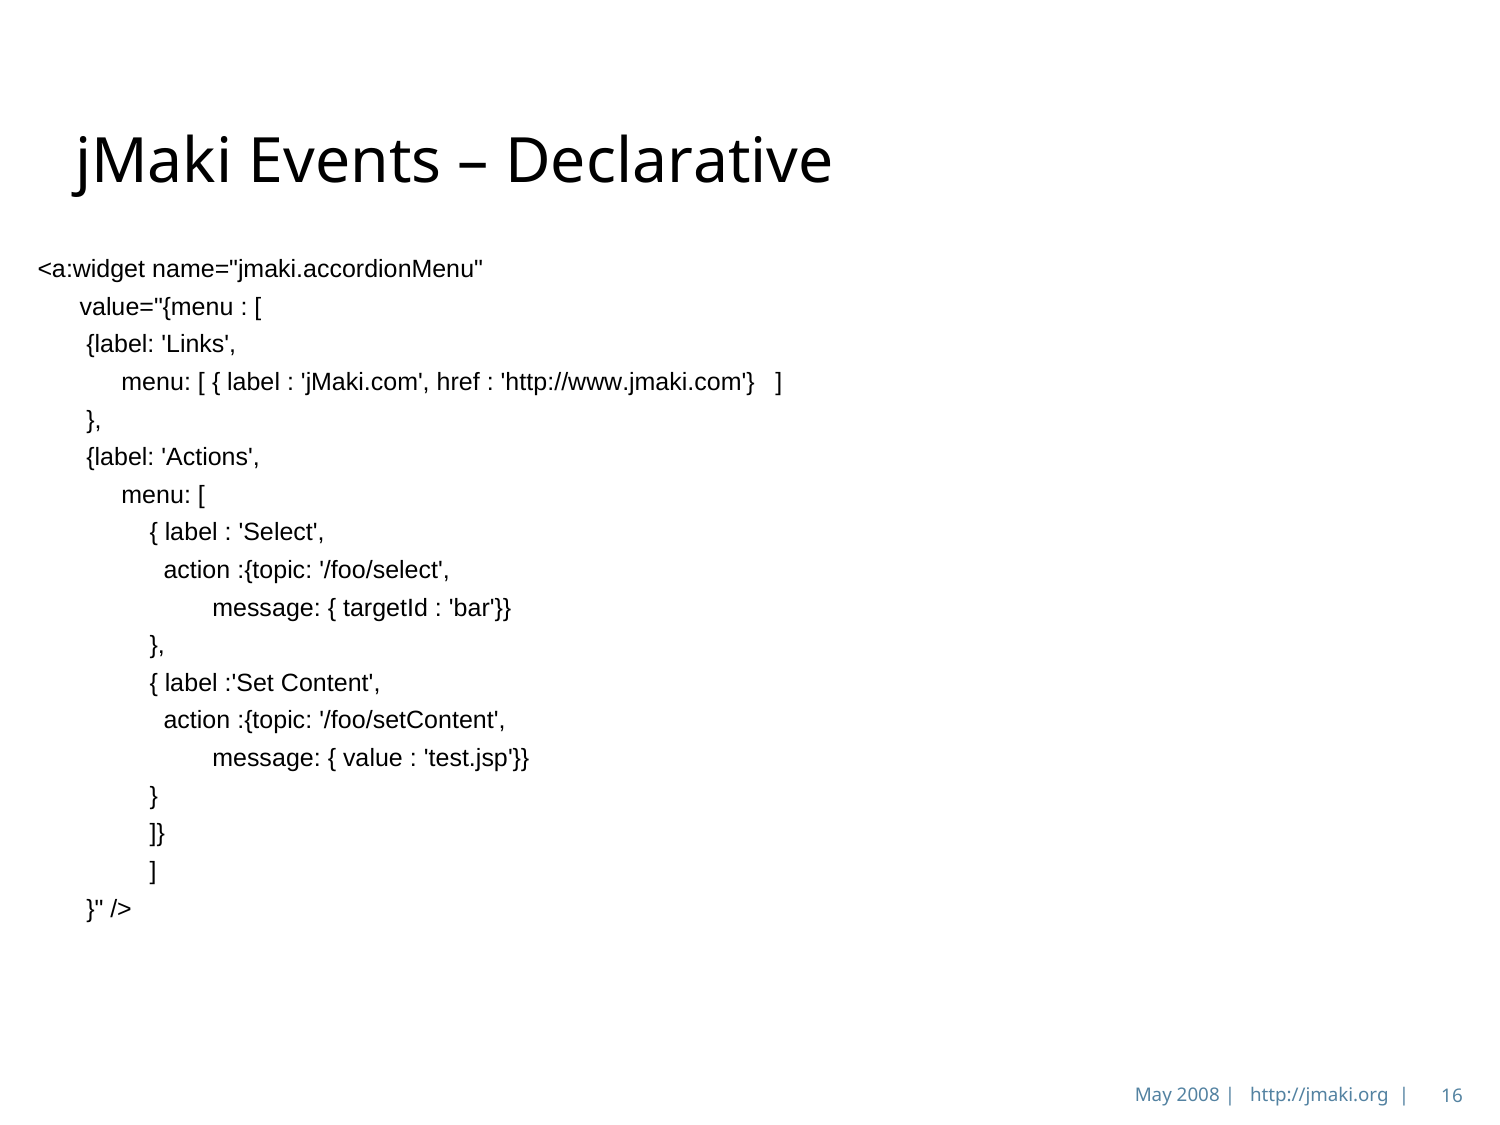

# jMaki Events – Declarative
<a:widget name="jmaki.accordionMenu"
 value="{menu : [
 {label: 'Links',
 menu: [ { label : 'jMaki.com', href : 'http://www.jmaki.com'} ]
 },
 {label: 'Actions',
 menu: [
 { label : 'Select',
 action :{topic: '/foo/select',
 message: { targetId : 'bar'}}
 },
 { label :'Set Content',
 action :{topic: '/foo/setContent',
 message: { value : 'test.jsp'}}
 }
 ]}
 ]
 }" />